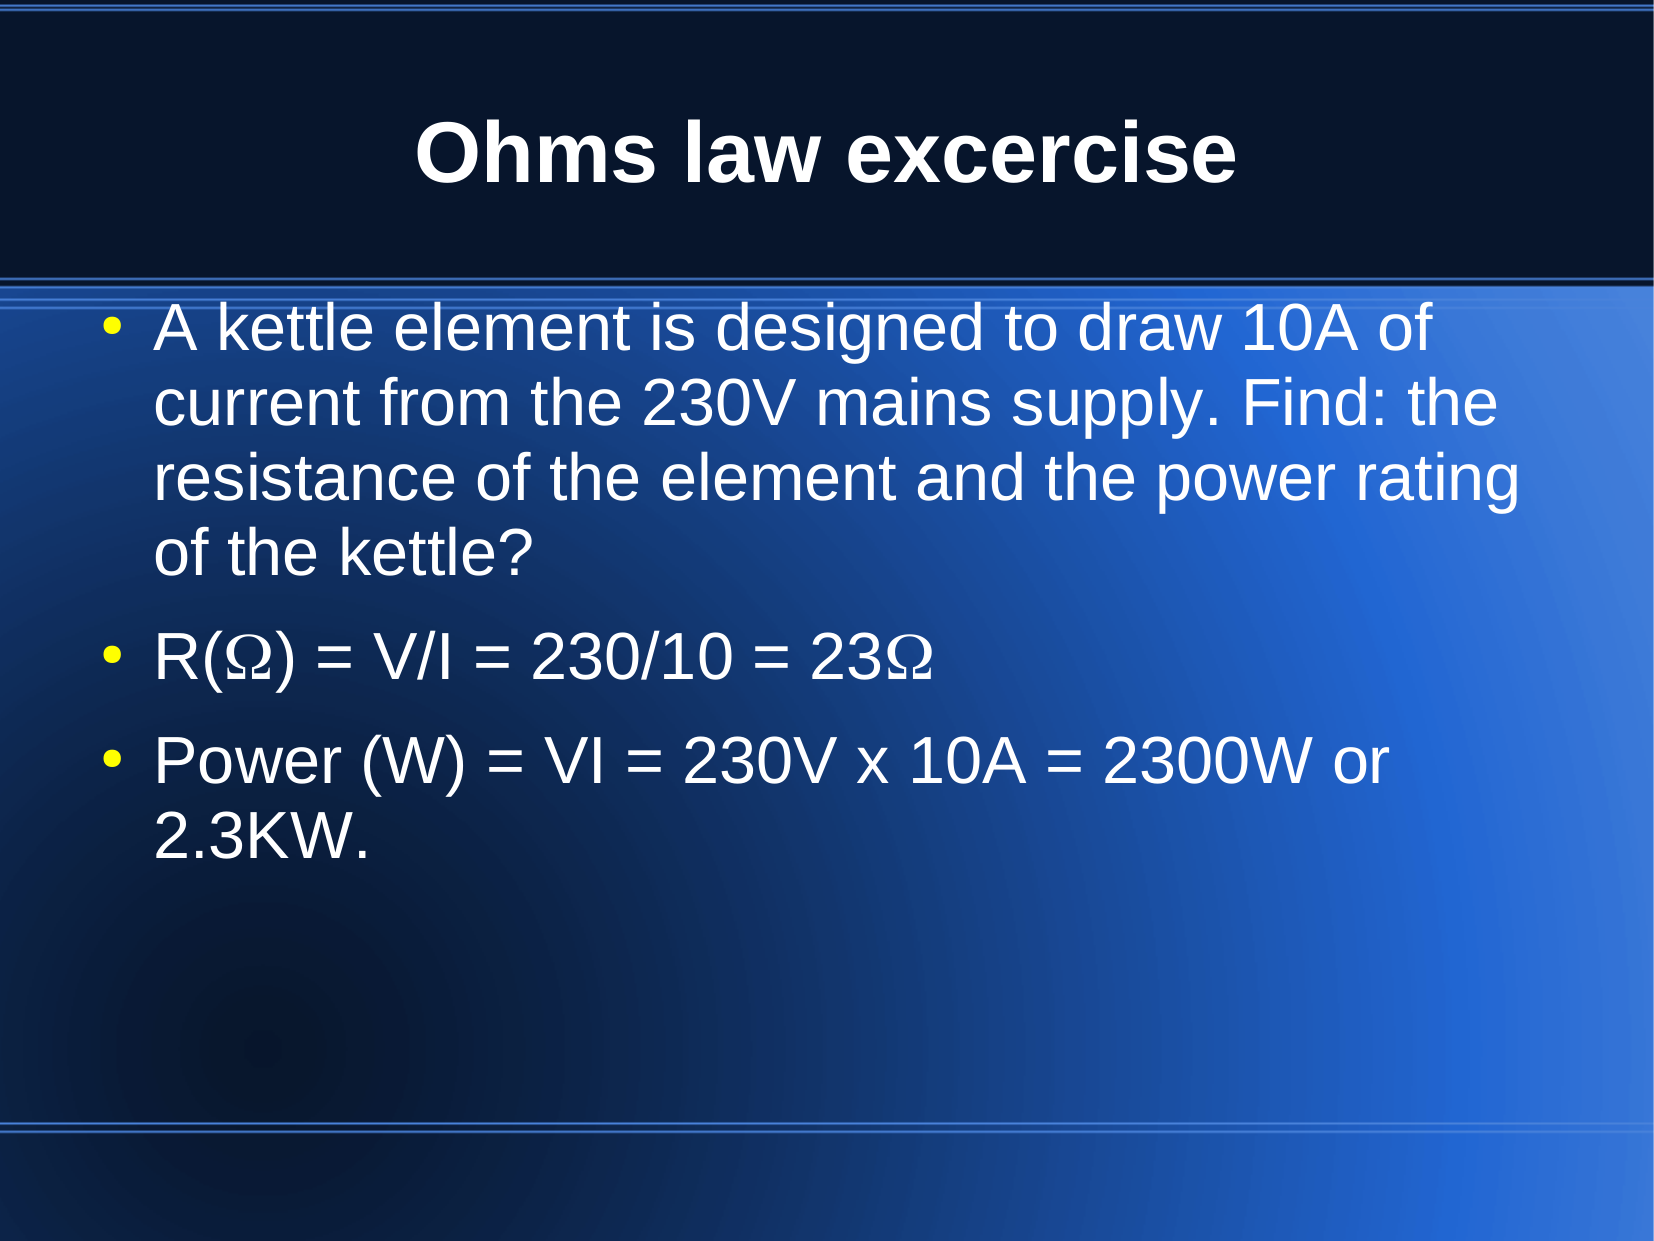

# Ohms law excercise
A kettle element is designed to draw 10A of current from the 230V mains supply. Find: the resistance of the element and the power rating of the kettle?
R(W) = V/I = 230/10 = 23W
Power (W) = VI = 230V x 10A = 2300W or 2.3KW.